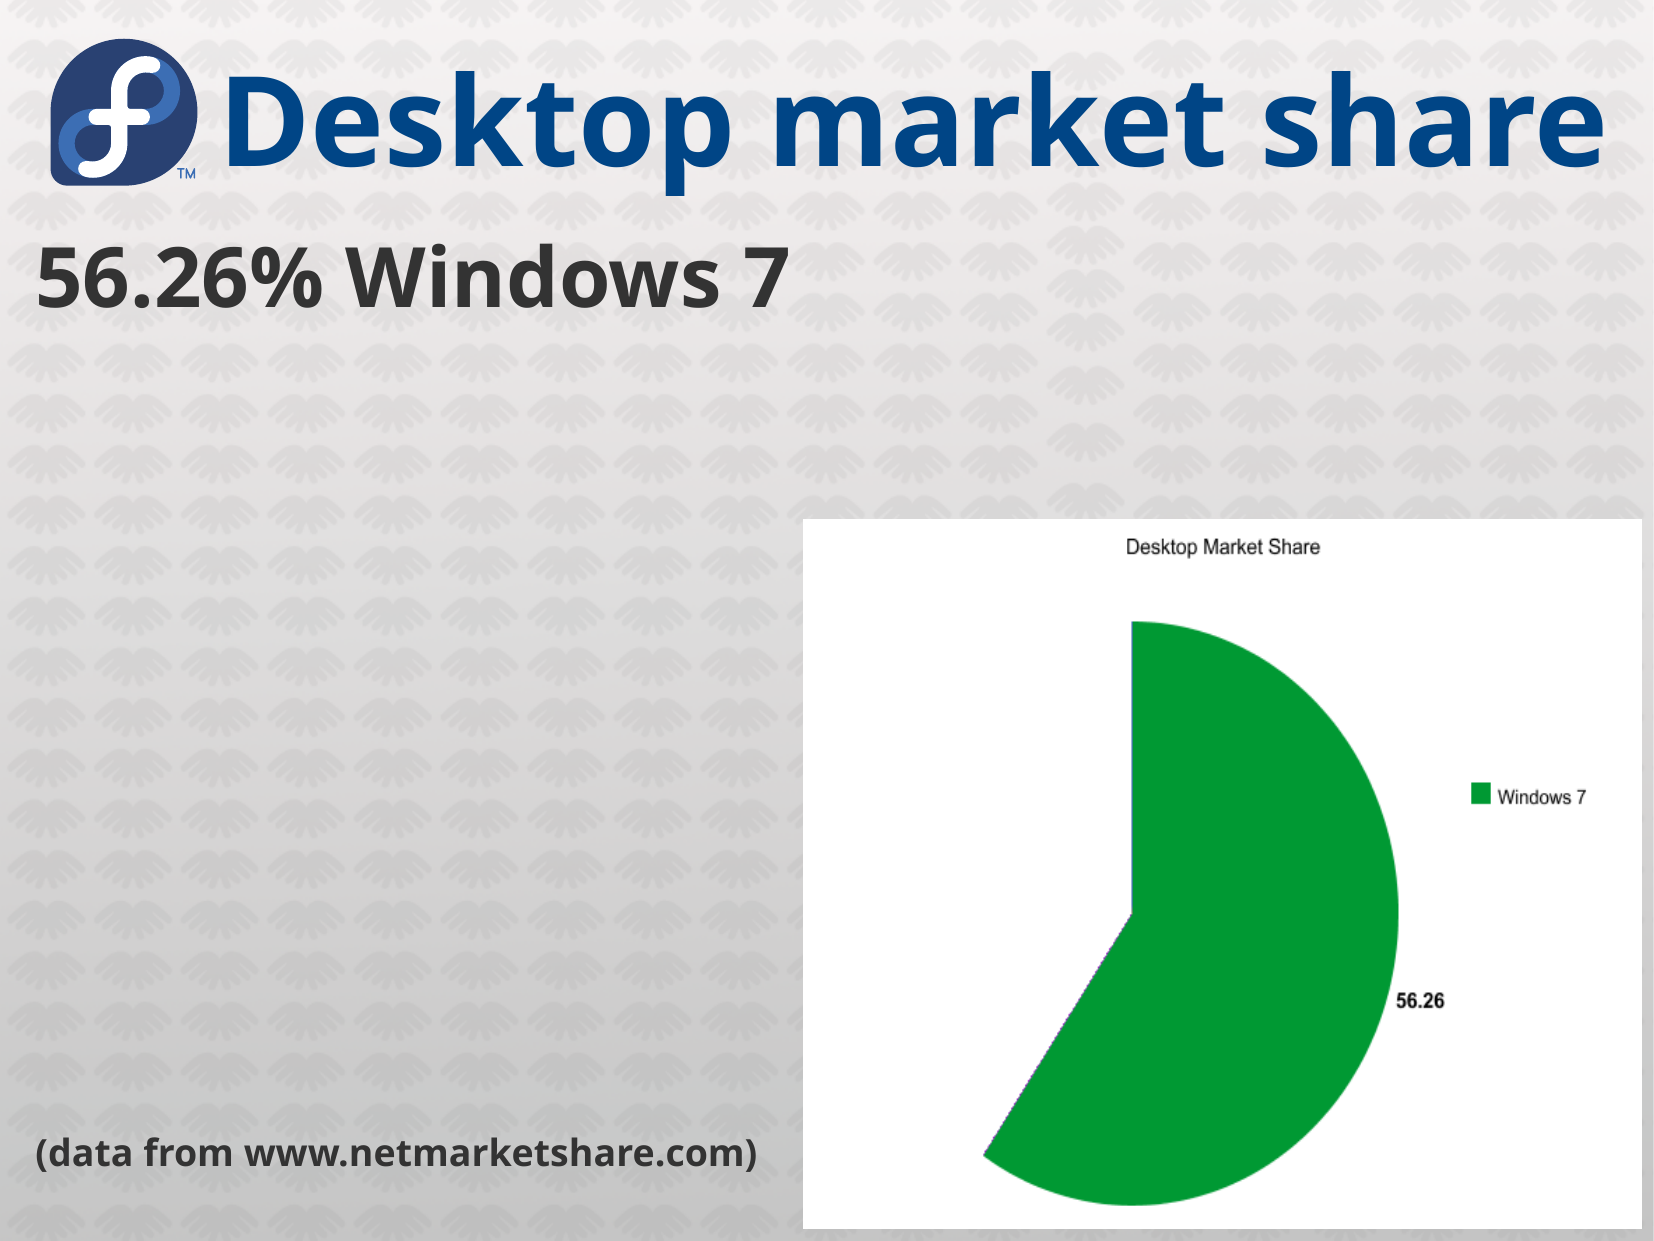

# Desktop market share
56.26% Windows 7
(data from www.netmarketshare.com)